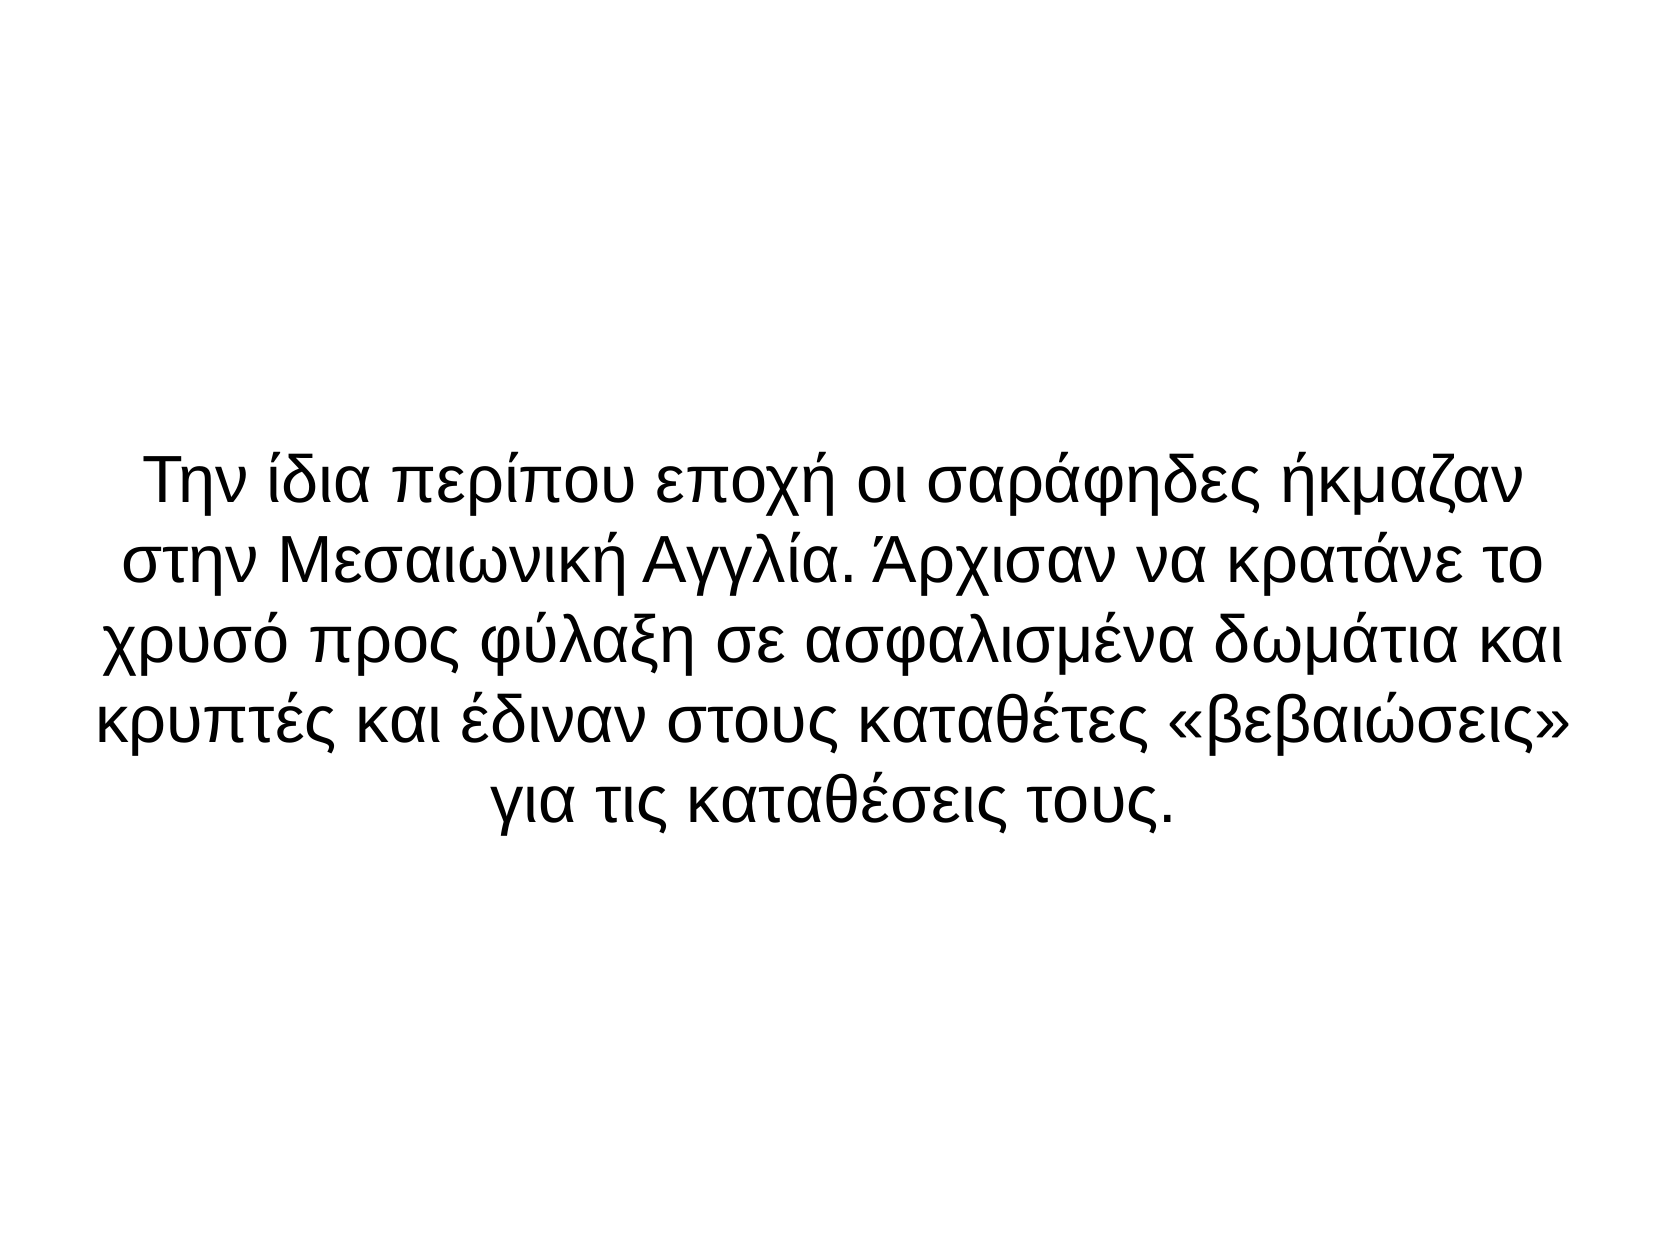

Την ίδια περίπου εποχή οι σαράφηδες ήκμαζαν στην Μεσαιωνική Αγγλία. Άρχισαν να κρατάνε το χρυσό προς φύλαξη σε ασφαλισμένα δωμάτια και κρυπτές και έδιναν στους καταθέτες «βεβαιώσεις» για τις καταθέσεις τους.